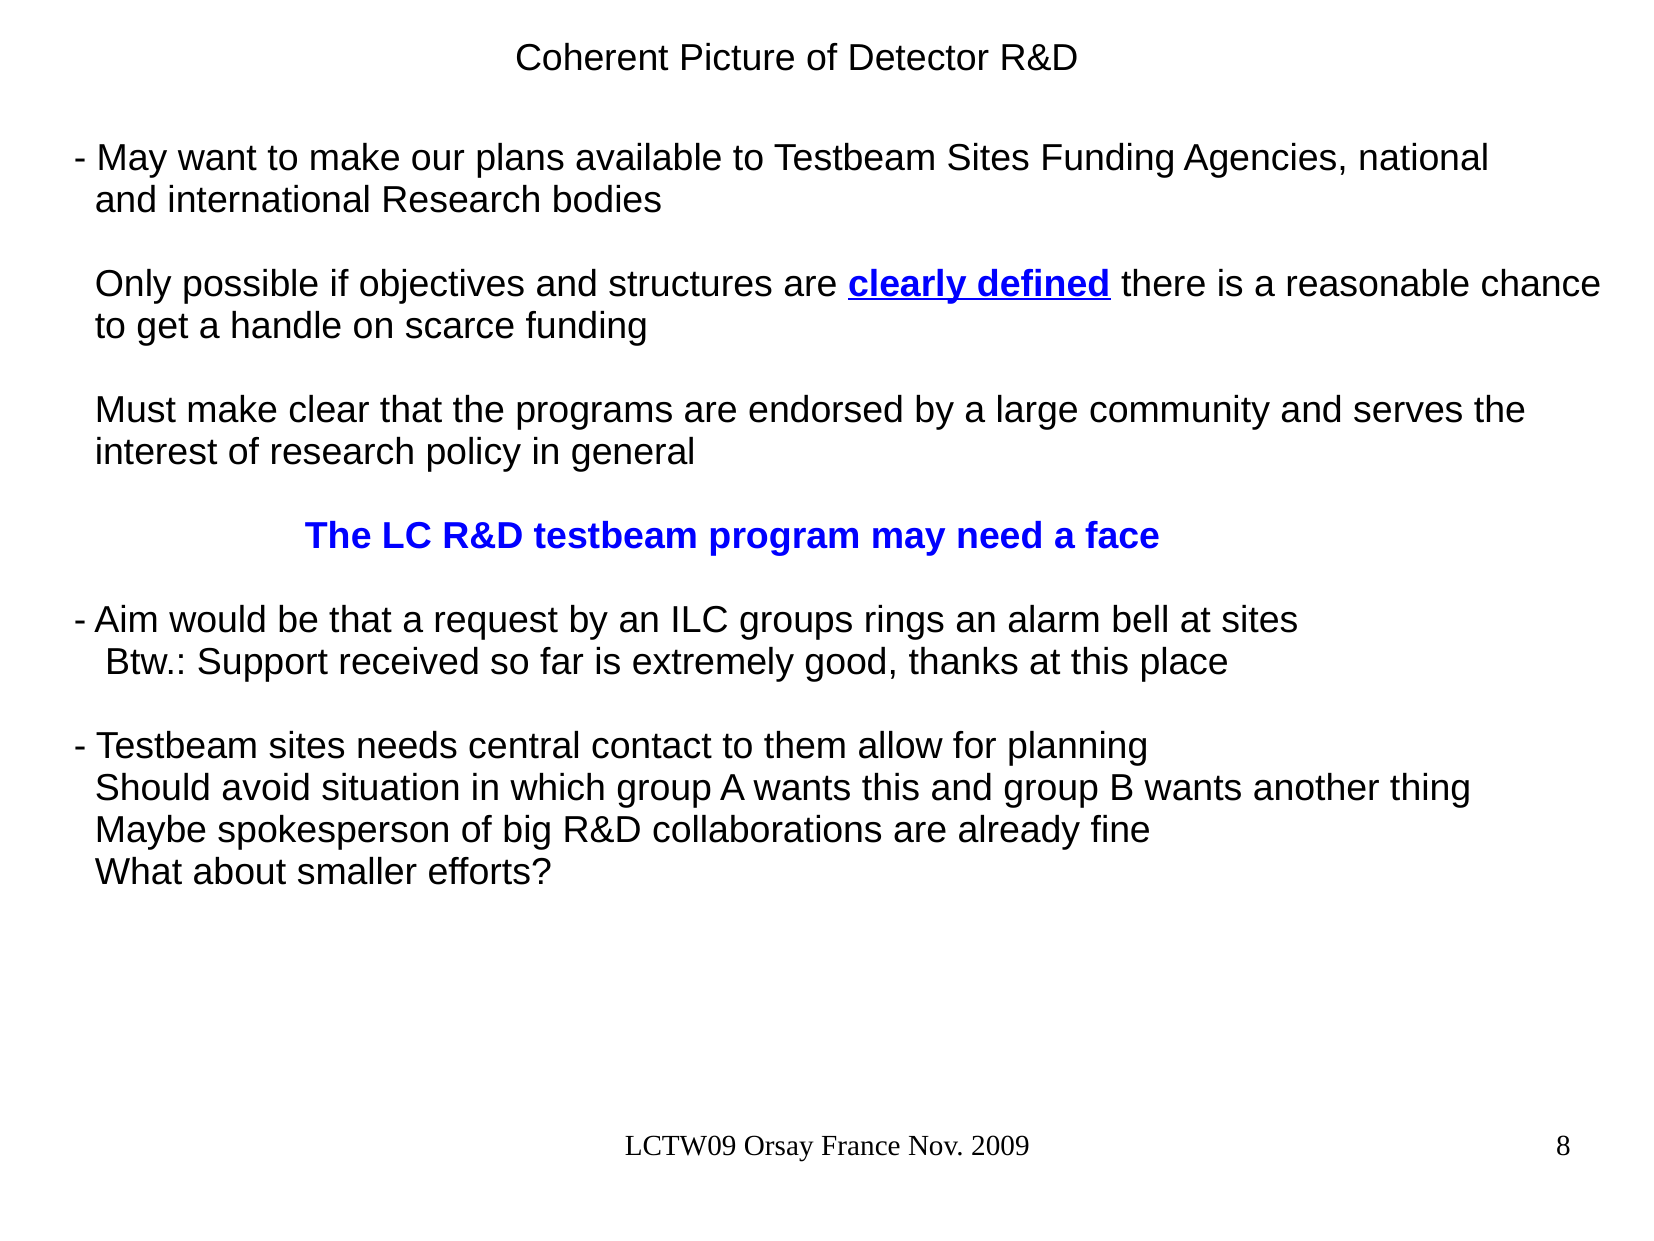

Coherent Picture of Detector R&D
- May want to make our plans available to Testbeam Sites Funding Agencies, national
 and international Research bodies
 Only possible if objectives and structures are clearly defined there is a reasonable chance
 to get a handle on scarce funding
 Must make clear that the programs are endorsed by a large community and serves the
 interest of research policy in general
 The LC R&D testbeam program may need a face
- Aim would be that a request by an ILC groups rings an alarm bell at sites
 Btw.: Support received so far is extremely good, thanks at this place
- Testbeam sites needs central contact to them allow for planning
 Should avoid situation in which group A wants this and group B wants another thing
 Maybe spokesperson of big R&D collaborations are already fine
 What about smaller efforts?
LCTW09 Orsay France Nov. 2009
8